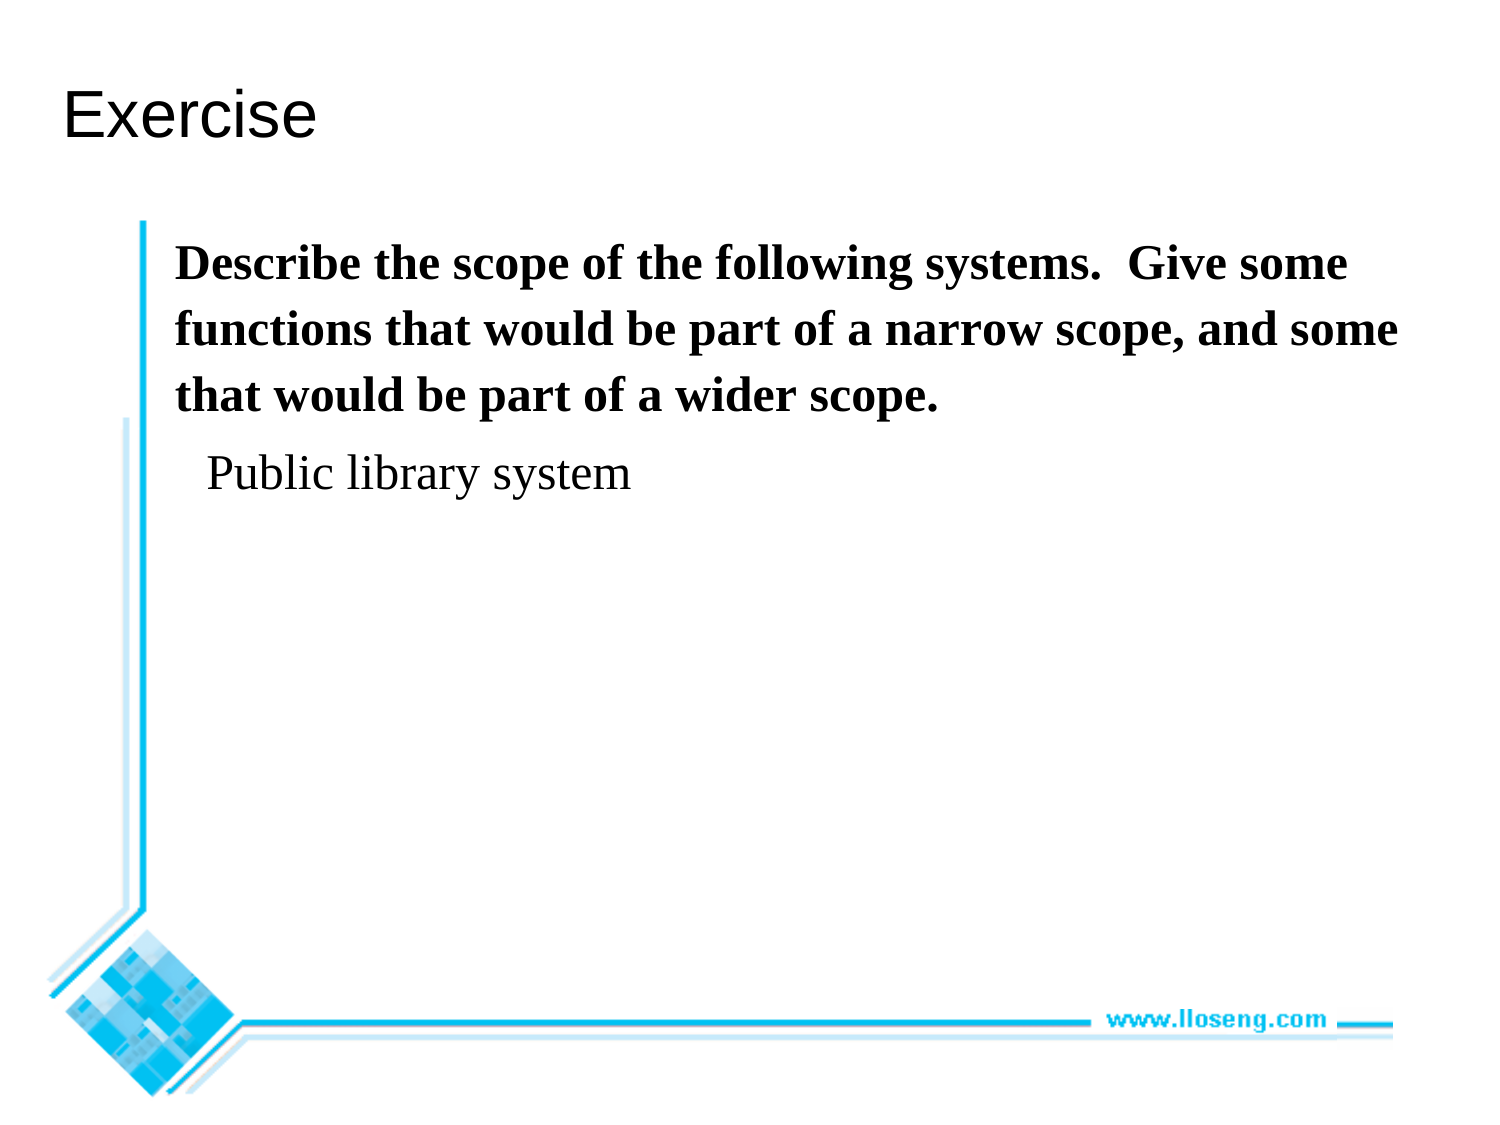

# Exercise
Describe the scope of the following systems. Give some functions that would be part of a narrow scope, and some that would be part of a wider scope.
Public library system